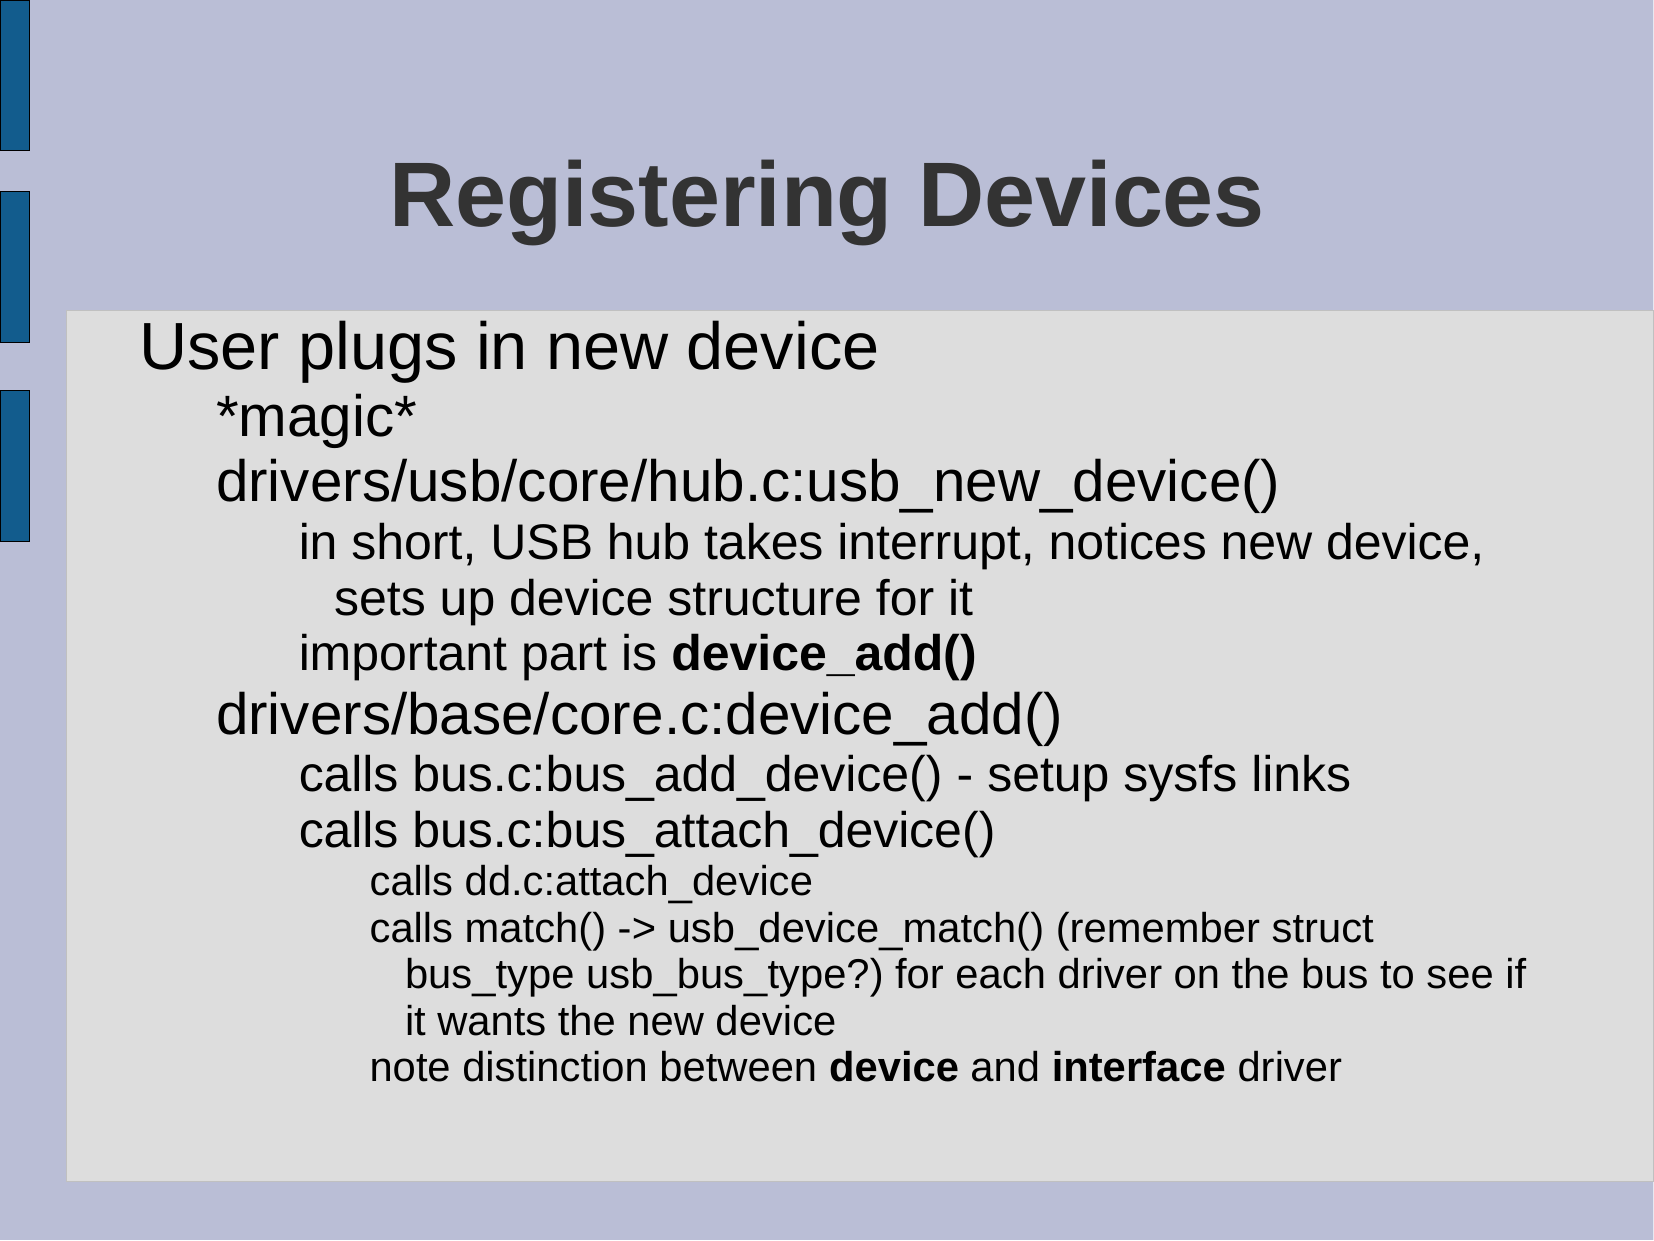

# Registering Devices
User plugs in new device
*magic*
drivers/usb/core/hub.c:usb_new_device()
in short, USB hub takes interrupt, notices new device, sets up device structure for it
important part is device_add()
drivers/base/core.c:device_add()
calls bus.c:bus_add_device() - setup sysfs links
calls bus.c:bus_attach_device()
calls dd.c:attach_device
calls match() -> usb_device_match() (remember struct bus_type usb_bus_type?) for each driver on the bus to see if it wants the new device
note distinction between device and interface driver